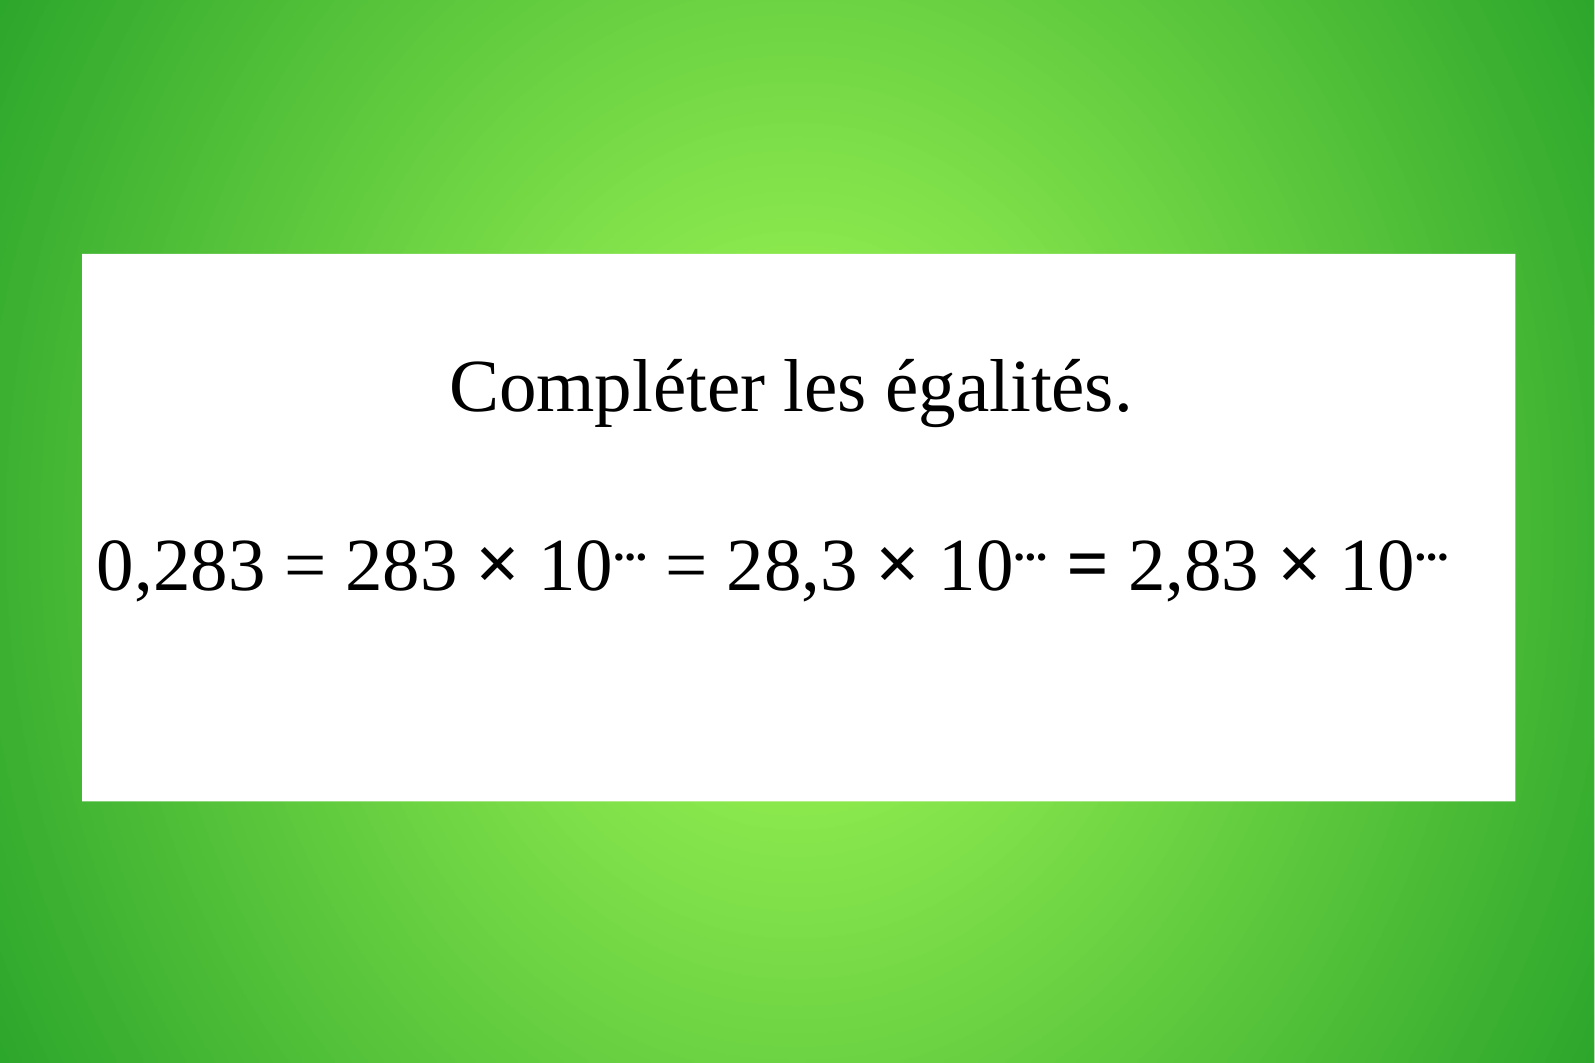

Compléter les égalités.
0,283 = 283 × 10... = 28,3 × 10... = 2,83 × 10...